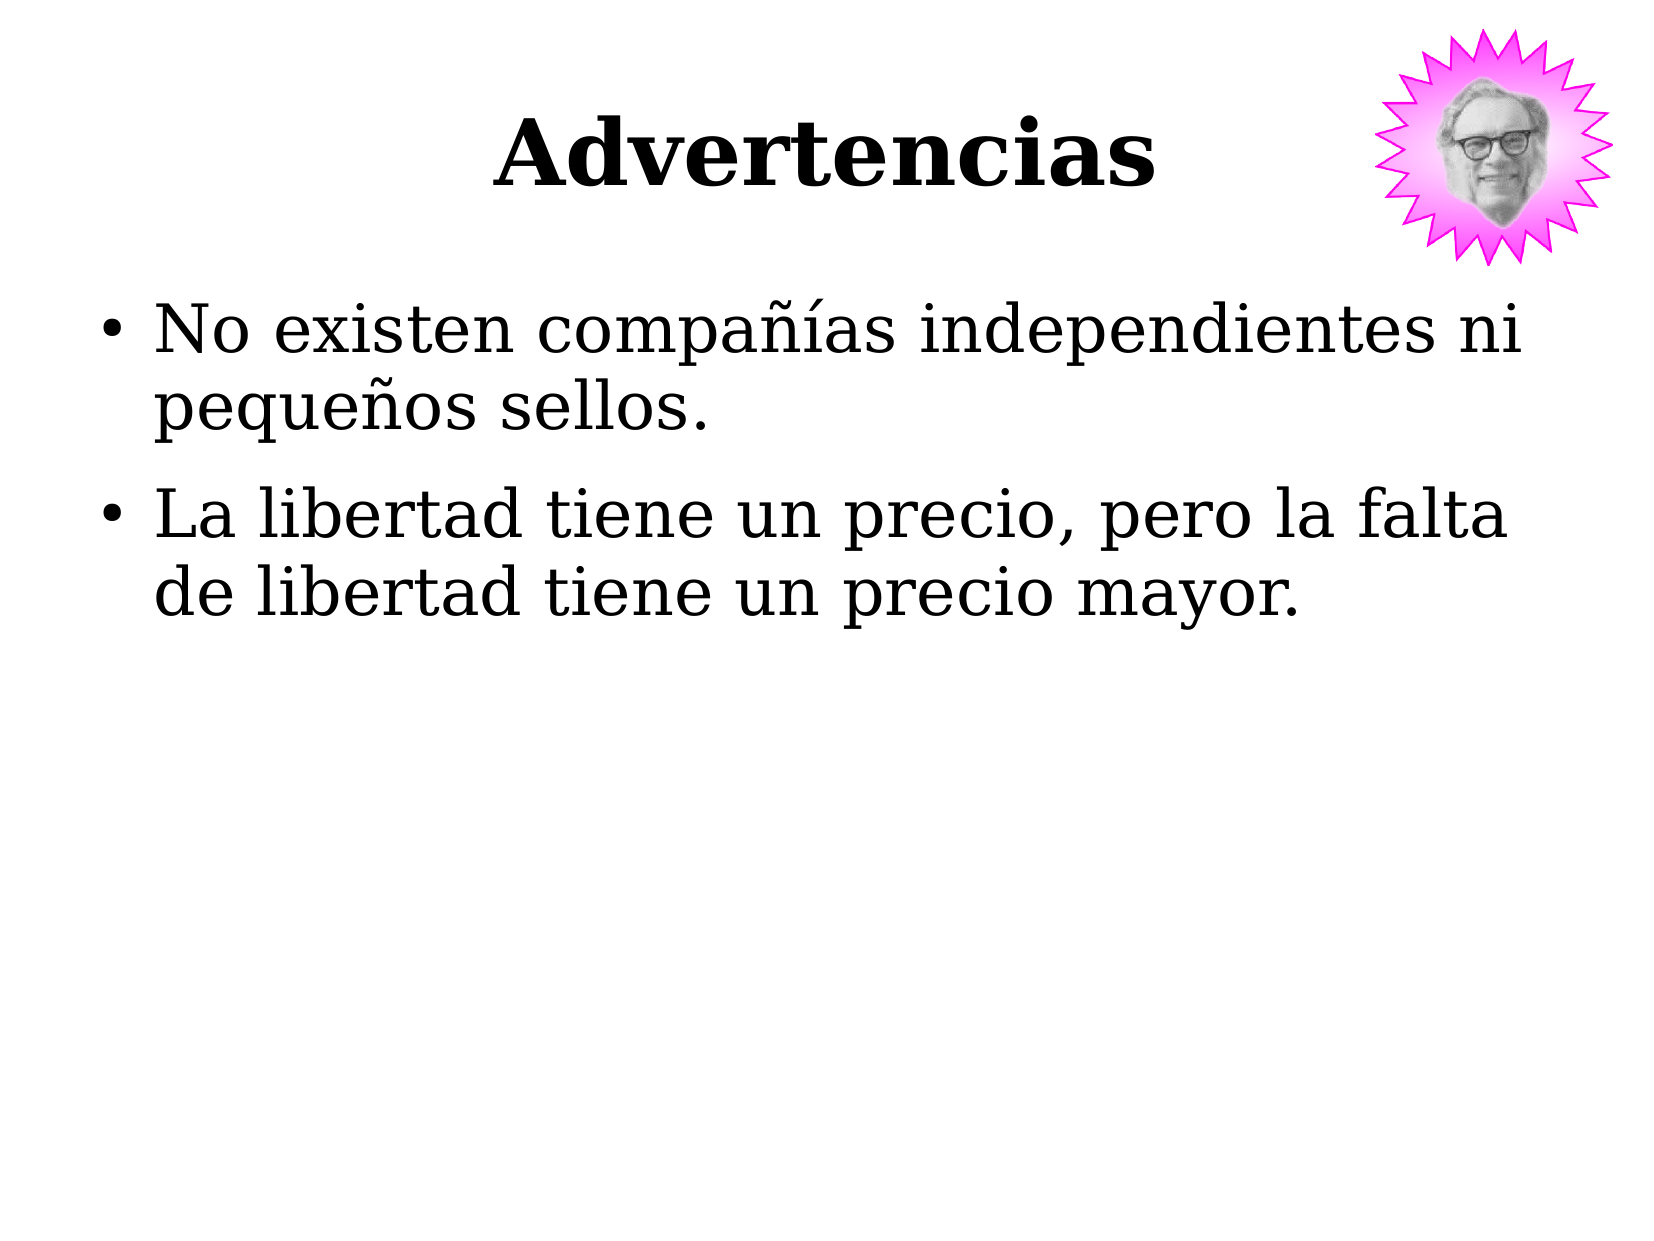

# Advertencias
No existen compañías independientes ni pequeños sellos.
La libertad tiene un precio, pero la falta de libertad tiene un precio mayor.